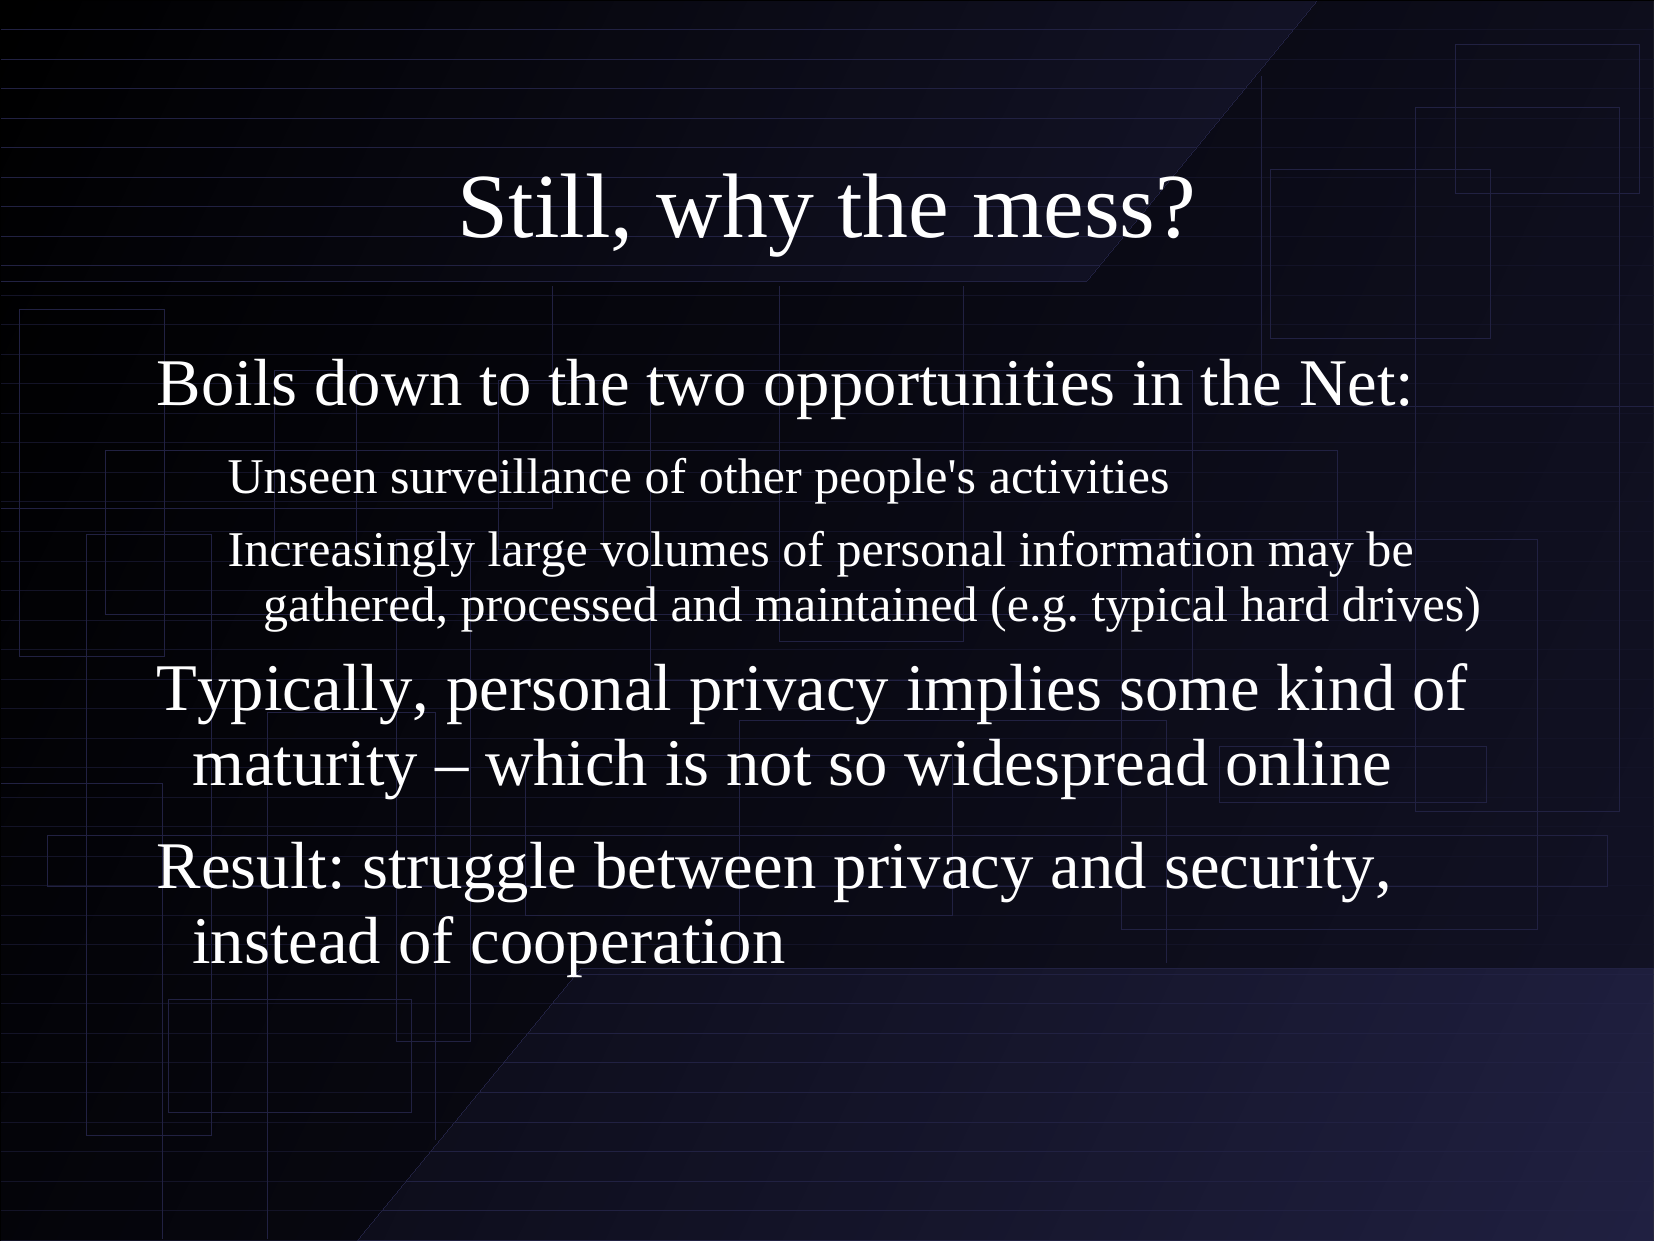

# Still, why the mess?
Boils down to the two opportunities in the Net:
Unseen surveillance of other people's activities
Increasingly large volumes of personal information may be gathered, processed and maintained (e.g. typical hard drives)
Typically, personal privacy implies some kind of maturity – which is not so widespread online
Result: struggle between privacy and security, instead of cooperation